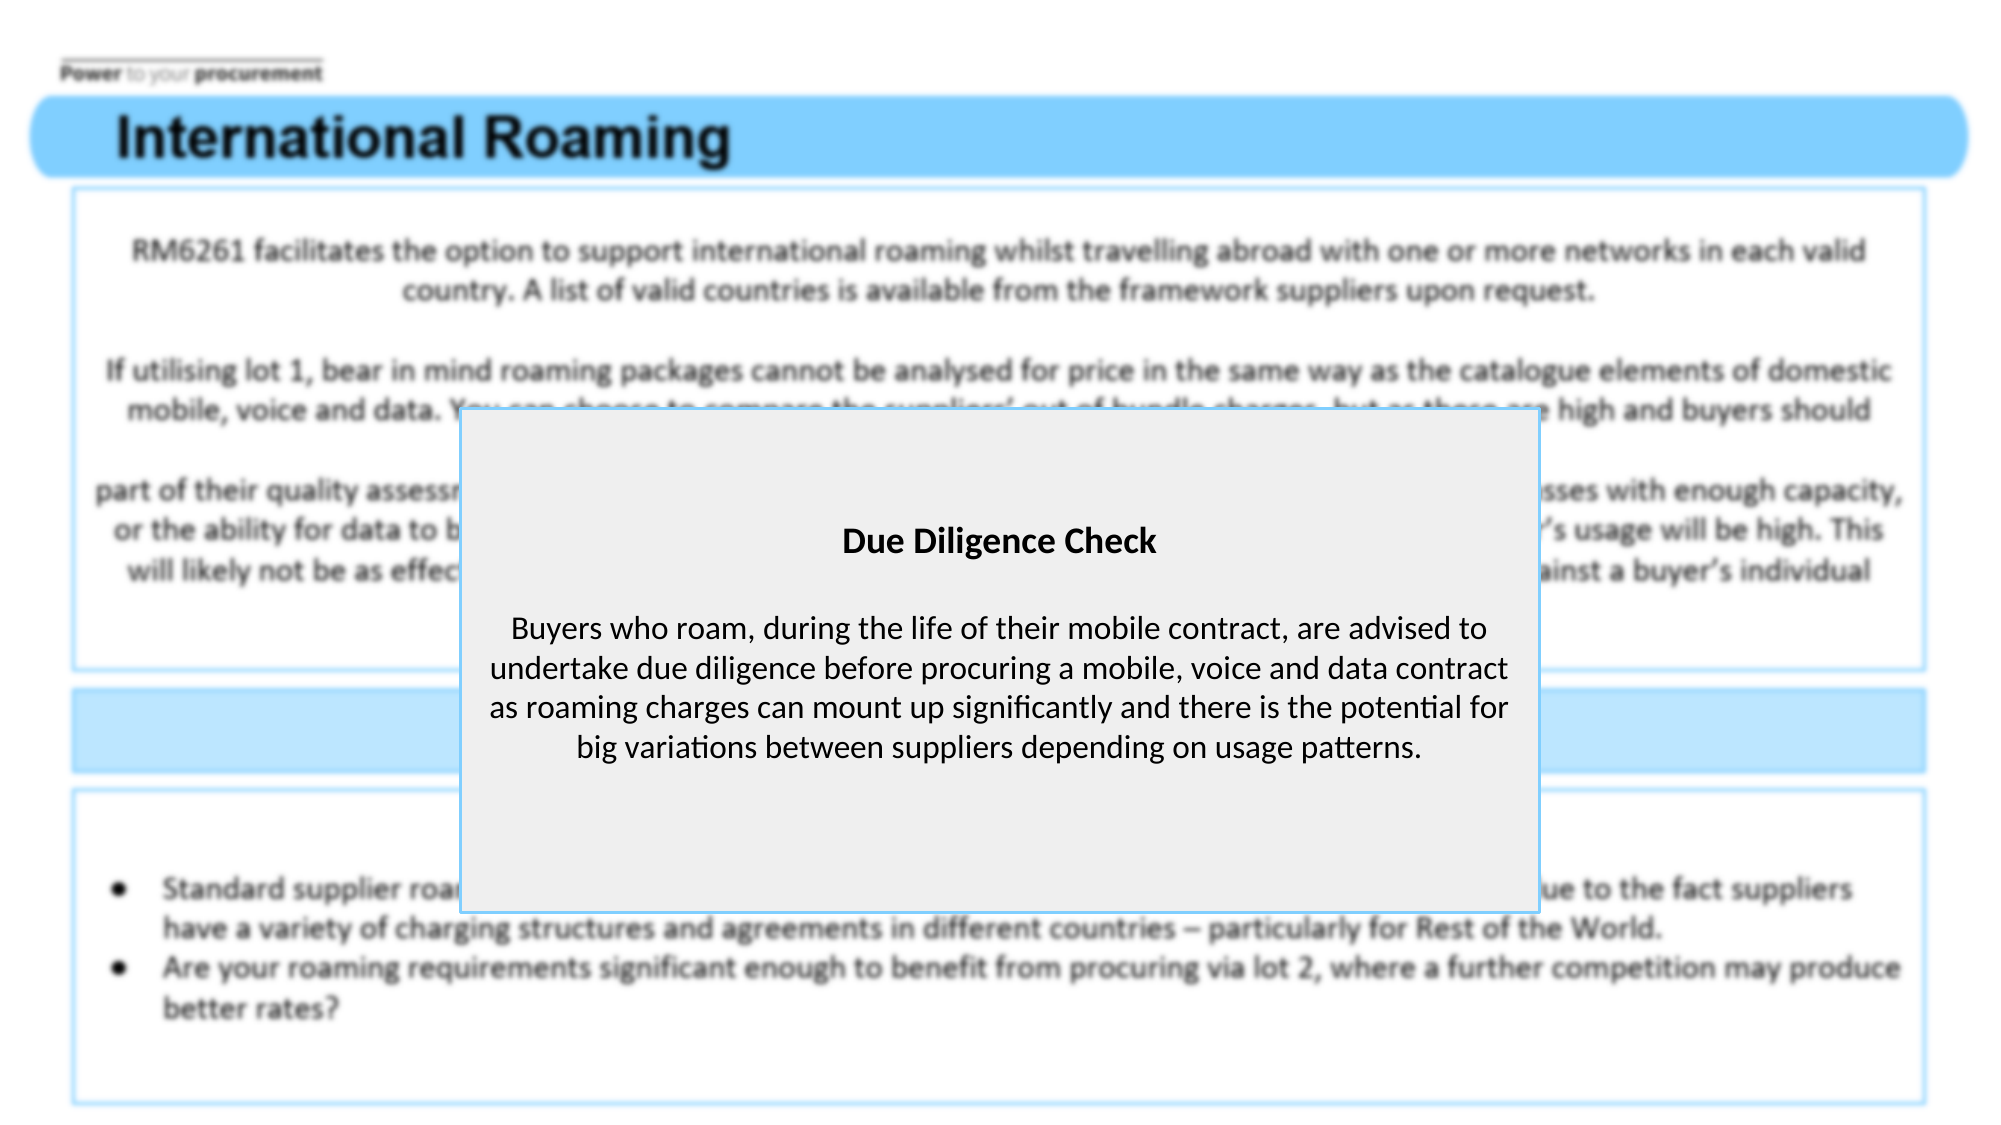

#
Due Diligence Check
Buyers who roam, during the life of their mobile contract, are advised to undertake due diligence before procuring a mobile, voice and data contract as roaming charges can mount up significantly and there is the potential for big variations between suppliers depending on usage patterns.